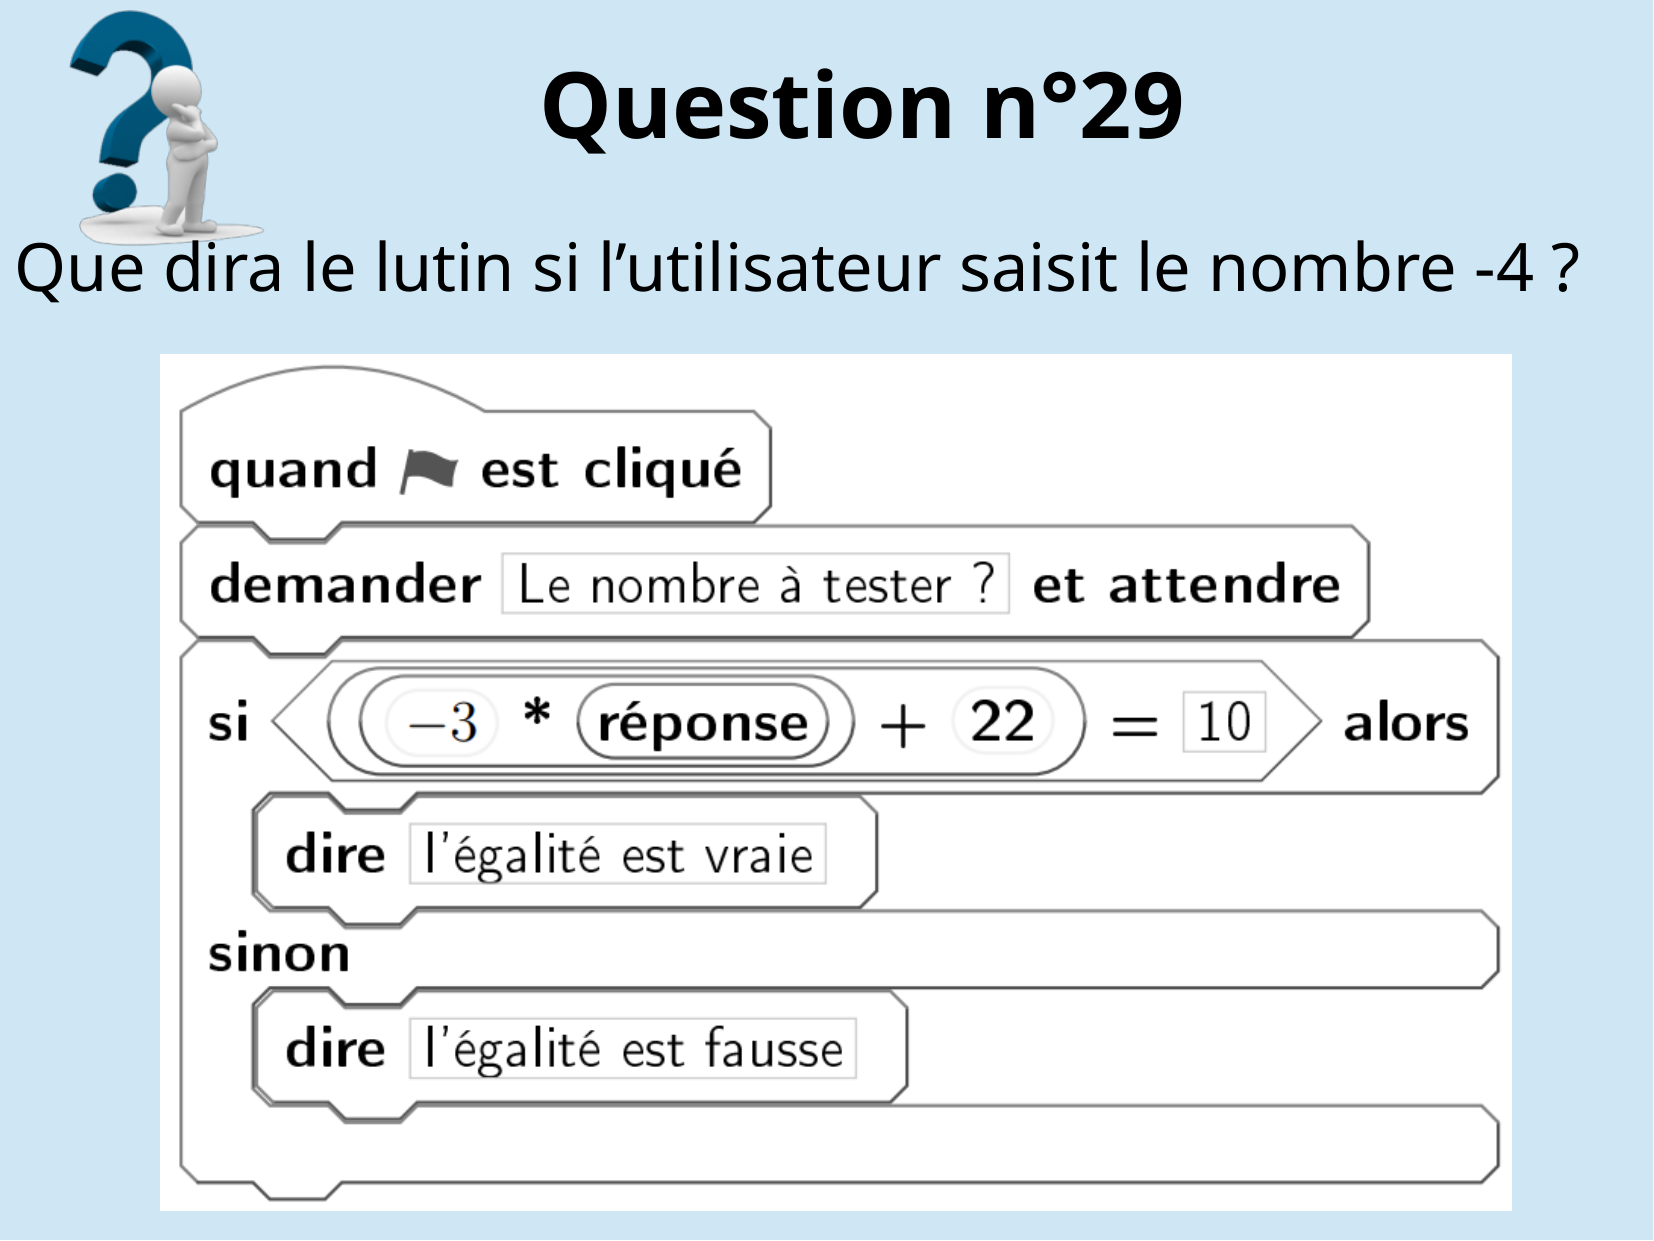

# Question n°29
Que dira le lutin si l’utilisateur saisit le nombre -4 ?